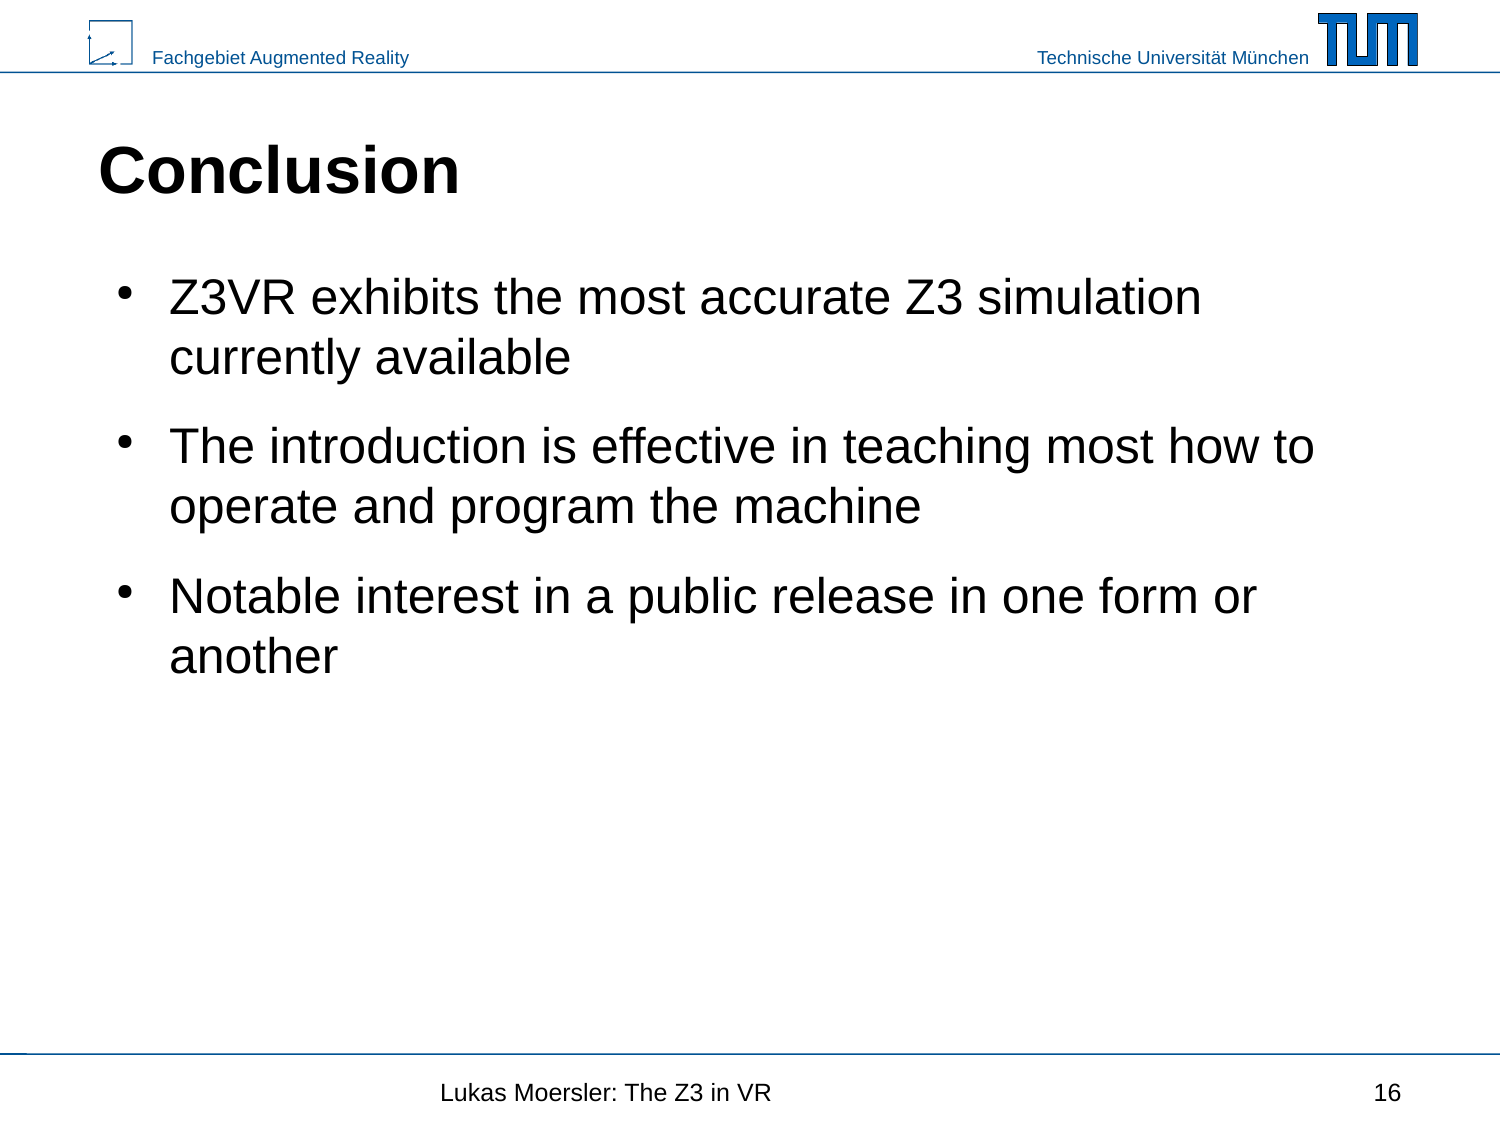

# Conclusion
Z3VR exhibits the most accurate Z3 simulation currently available
The introduction is effective in teaching most how to operate and program the machine
Notable interest in a public release in one form or another
Lukas Moersler: The Z3 in VR